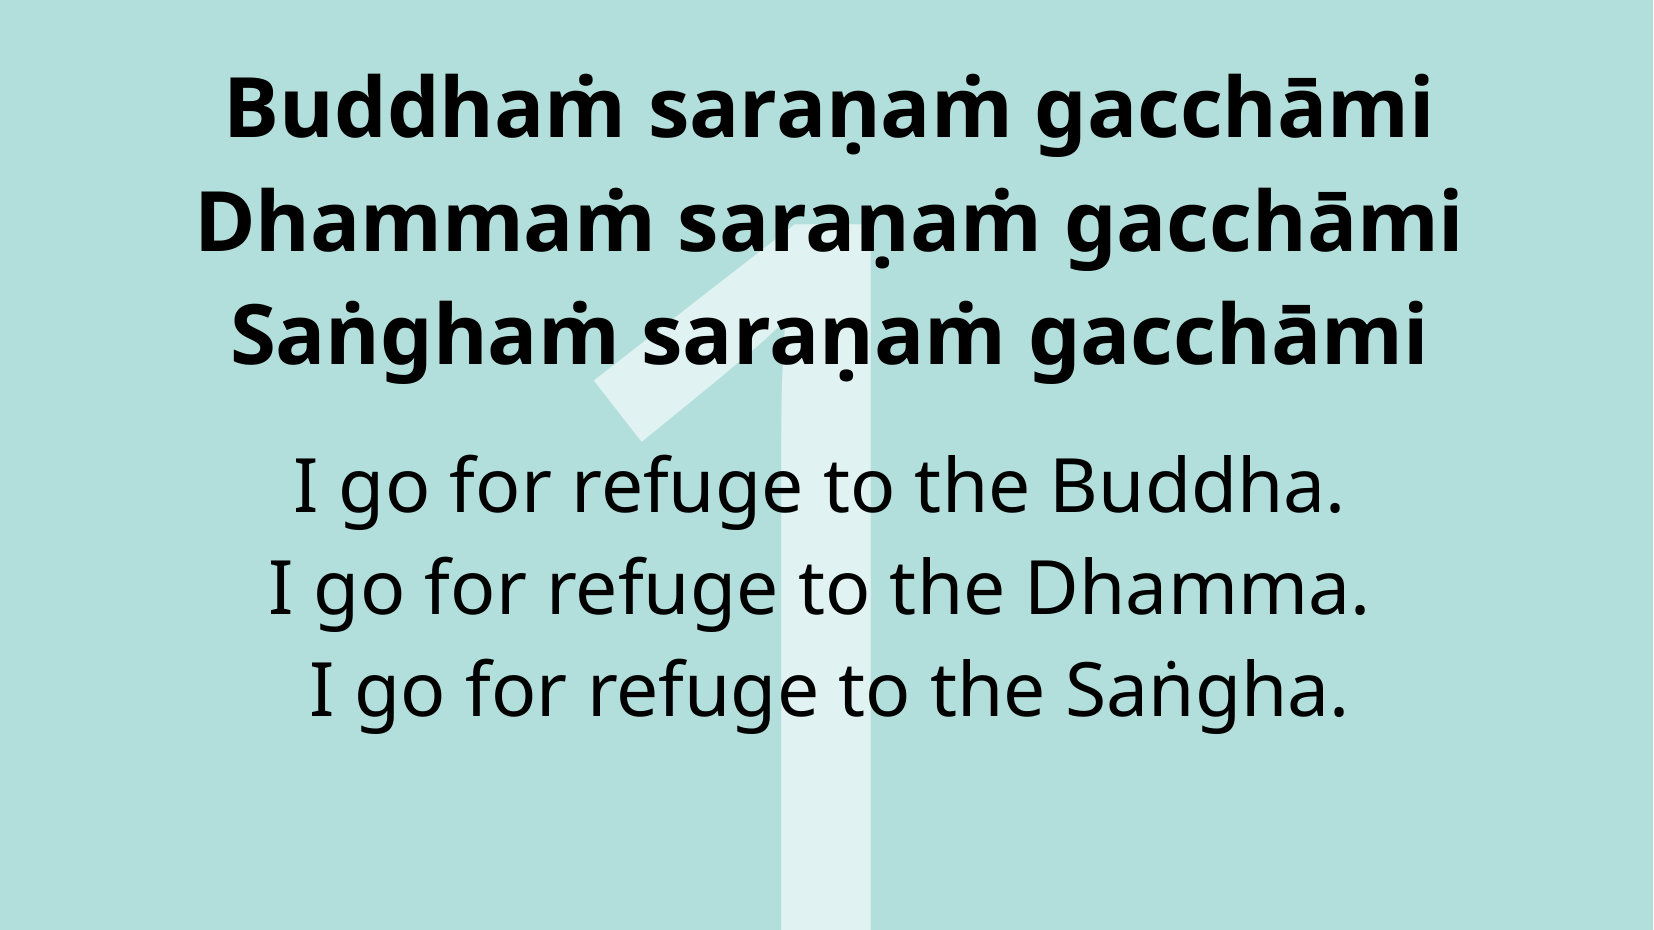

1
# Buddhaṁ saraṇaṁ gacchāmi
Dhammaṁ saraṇaṁ gacchāmi
Saṅghaṁ saraṇaṁ gacchāmi
I go for refuge to the Buddha.
I go for refuge to the Dhamma.
I go for refuge to the Saṅgha.